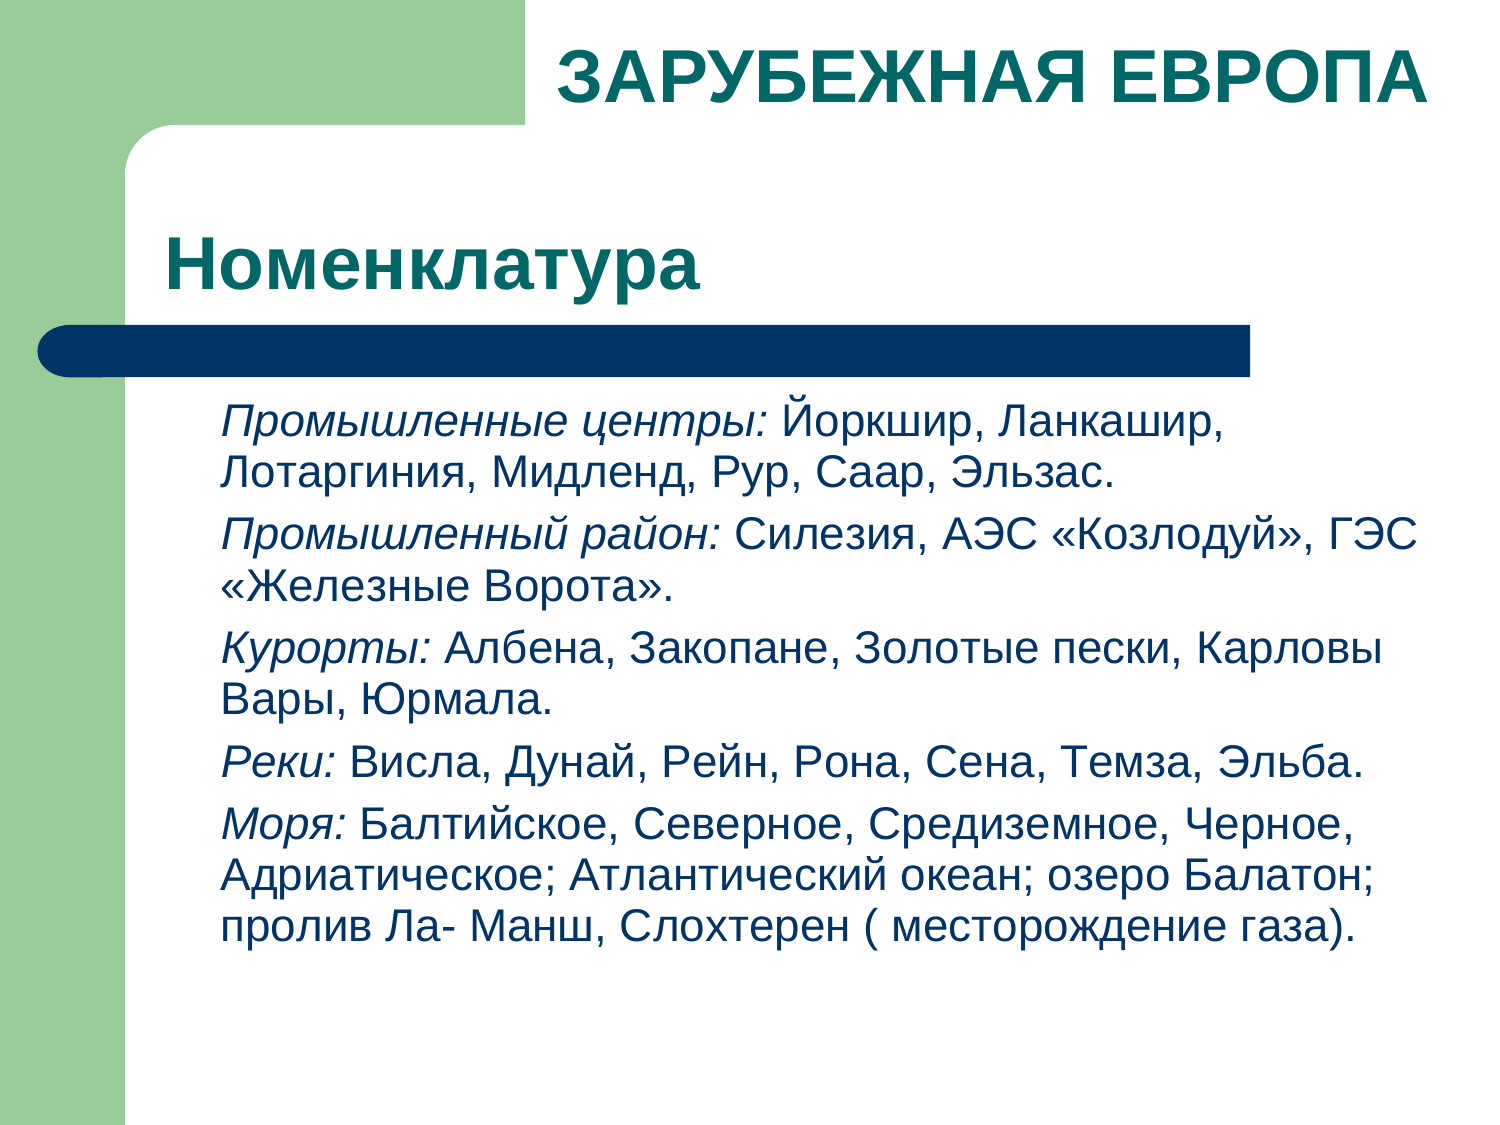

ЗАРУБЕЖНАЯ ЕВРОПА
# Номенклатура
	Промышленные центры: Йоркшир, Ланкашир, Лотаргиния, Мидленд, Рур, Саар, Эльзас.
	Промышленный район: Силезия, АЭС «Козлодуй», ГЭС «Железные Ворота».
	Курорты: Албена, Закопане, Золотые пески, Карловы Вары, Юрмала.
	Реки: Висла, Дунай, Рейн, Рона, Сена, Темза, Эльба.
	Моря: Балтийское, Северное, Средиземное, Черное, Адриатическое; Атлантический океан; озеро Балатон; пролив Ла- Манш, Слохтерен ( месторождение газа).